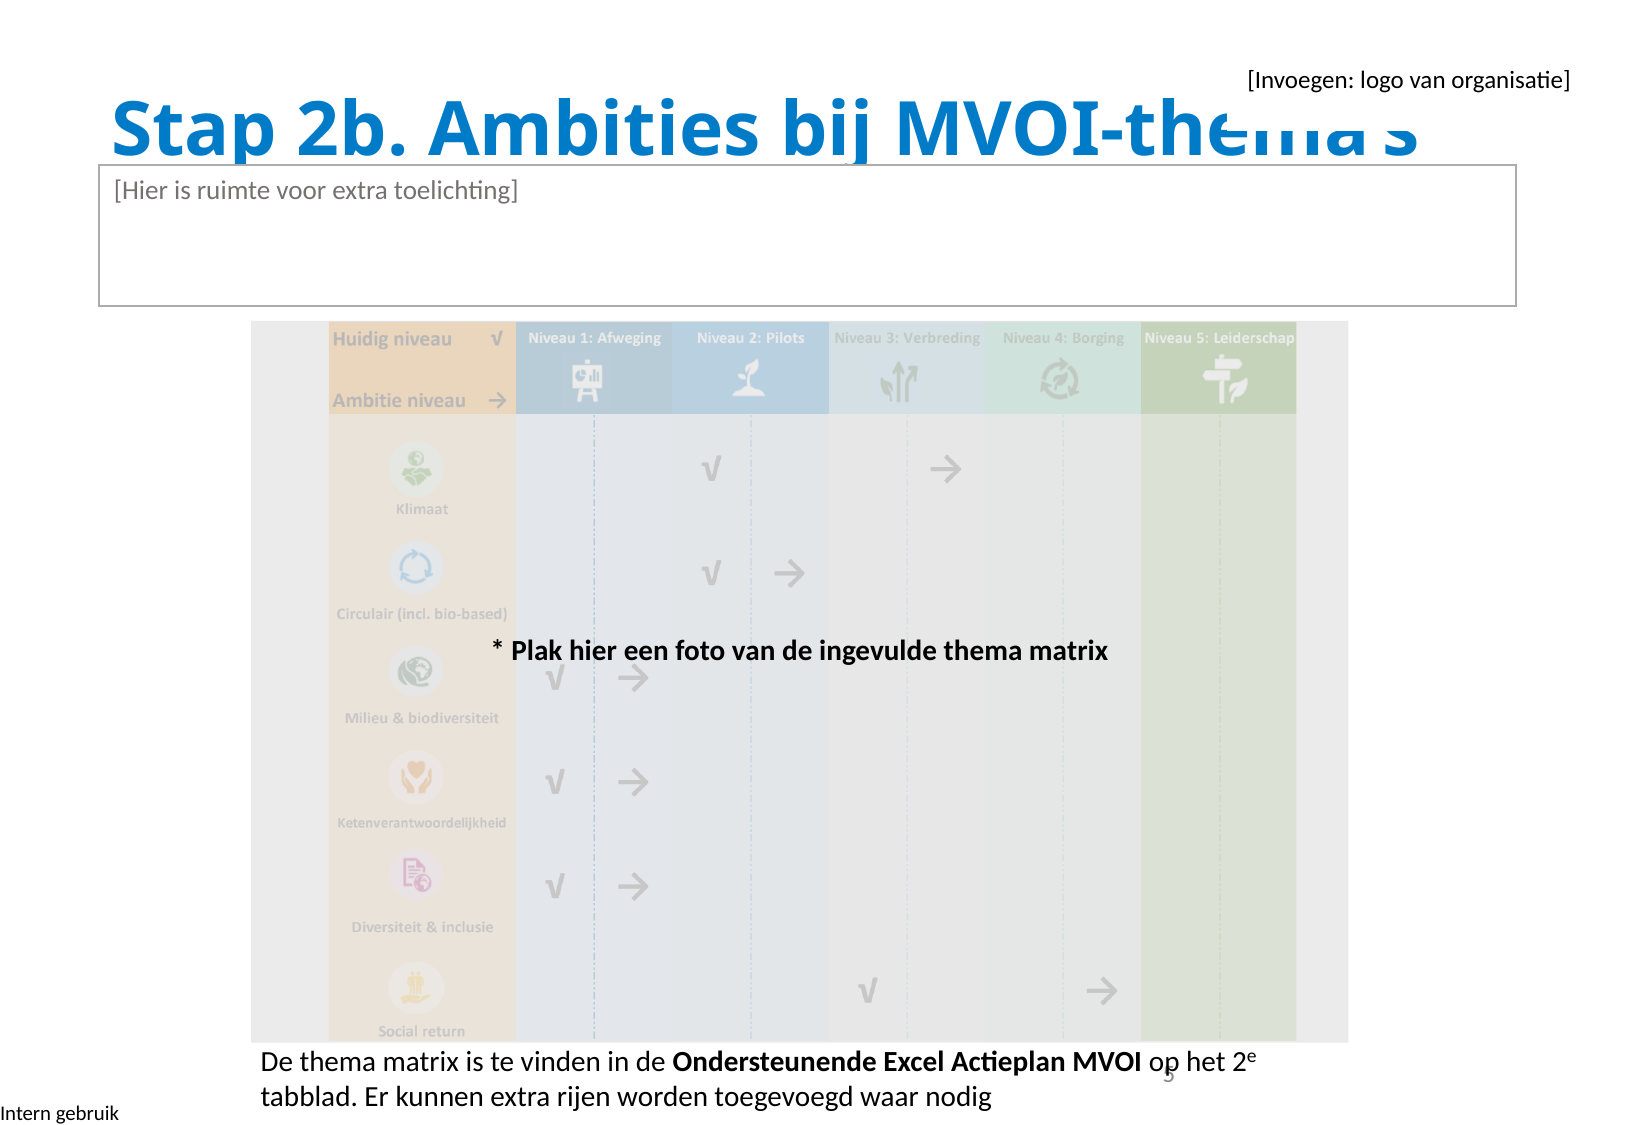

[Invoegen: logo van organisatie]
Stap 2b. Ambities bij MVOI-thema’s
[Hier is ruimte voor extra toelichting]
* Plak hier een foto van de ingevulde thema matrix
De thema matrix is te vinden in de Ondersteunende Excel Actieplan MVOI op het 2e tabblad. Er kunnen extra rijen worden toegevoegd waar nodig